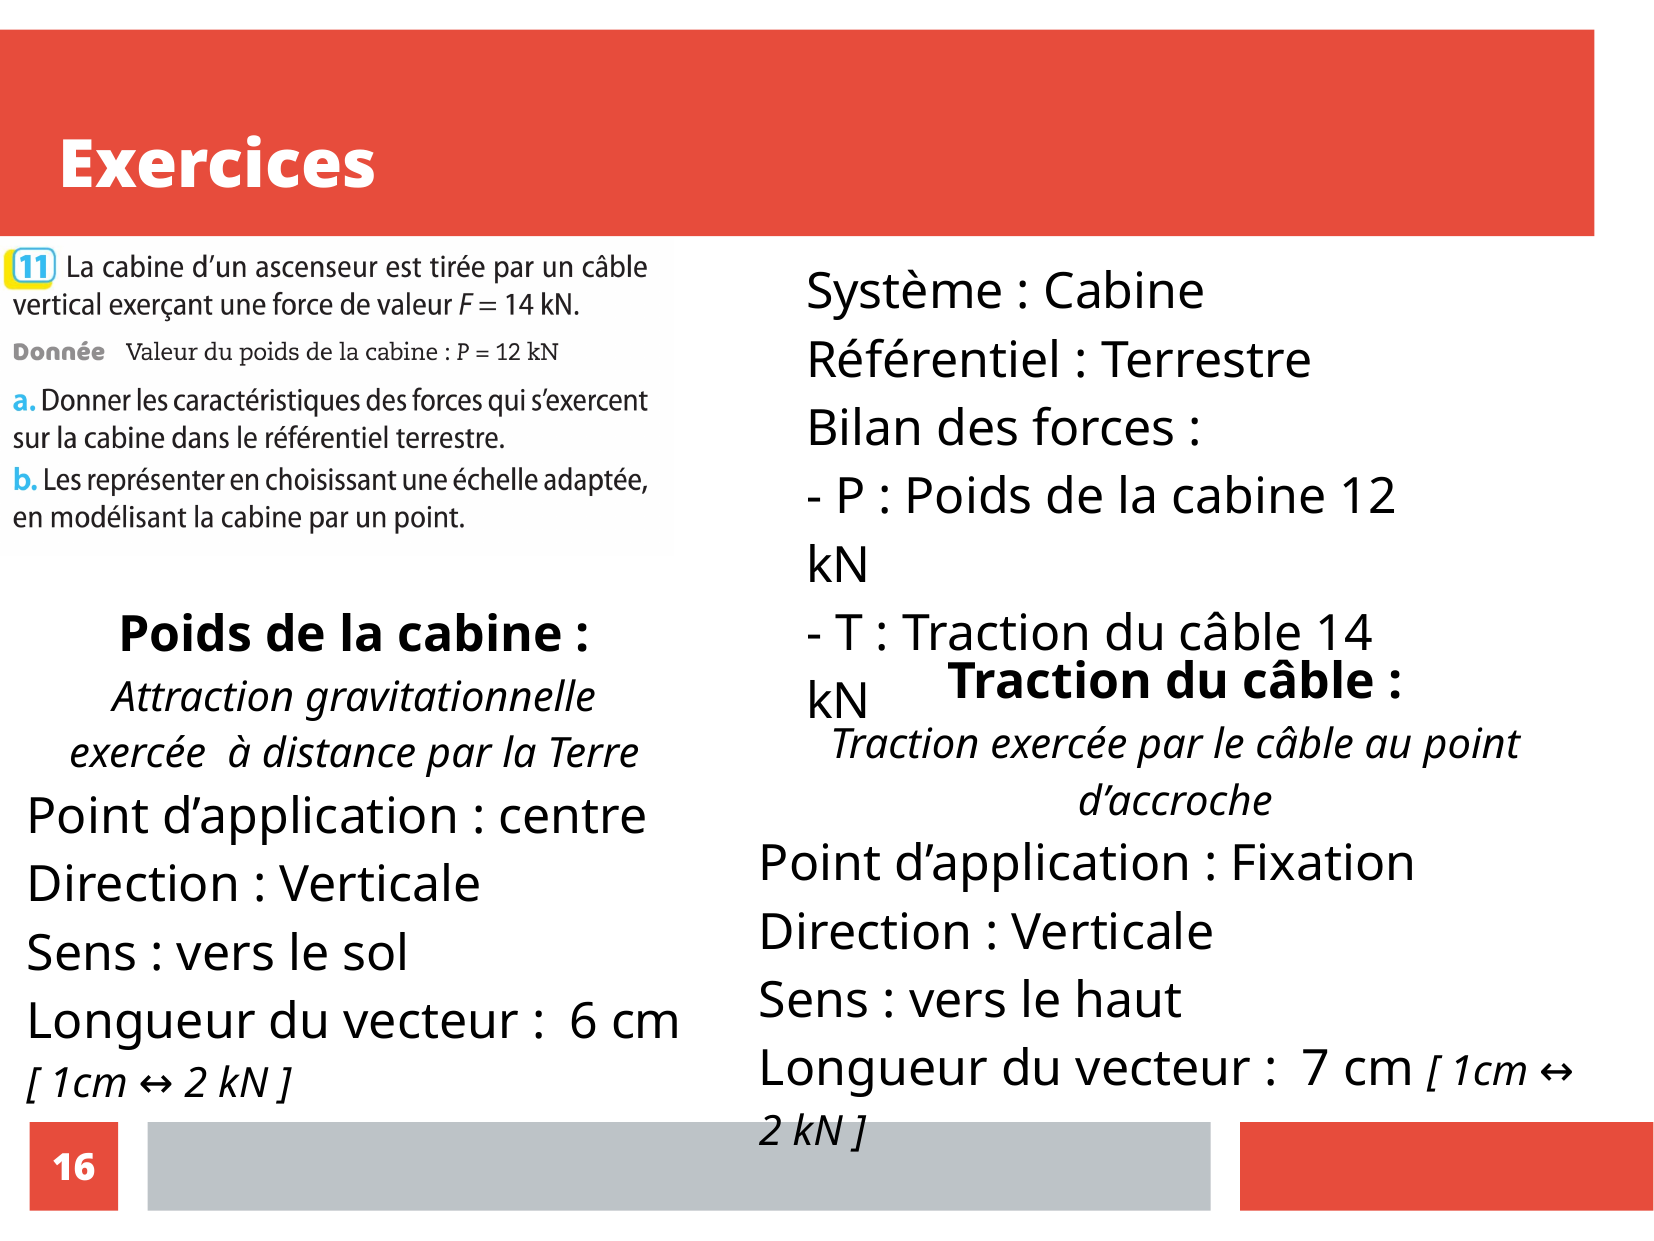

# Exercices
Système : Cabine
Référentiel : Terrestre
Bilan des forces :
- P : Poids de la cabine 12 kN
- T : Traction du câble 14 kN
Poids de la cabine :
Attraction gravitationnelle
exercée à distance par la Terre
Point d’application : centre
Direction : Verticale
Sens : vers le sol
Longueur du vecteur : 6 cm
[ 1cm ↔ 2 kN ]
Traction du câble :
Traction exercée par le câble au point d’accroche
Point d’application : Fixation
Direction : Verticale
Sens : vers le haut
Longueur du vecteur : 7 cm [ 1cm ↔ 2 kN ]
16